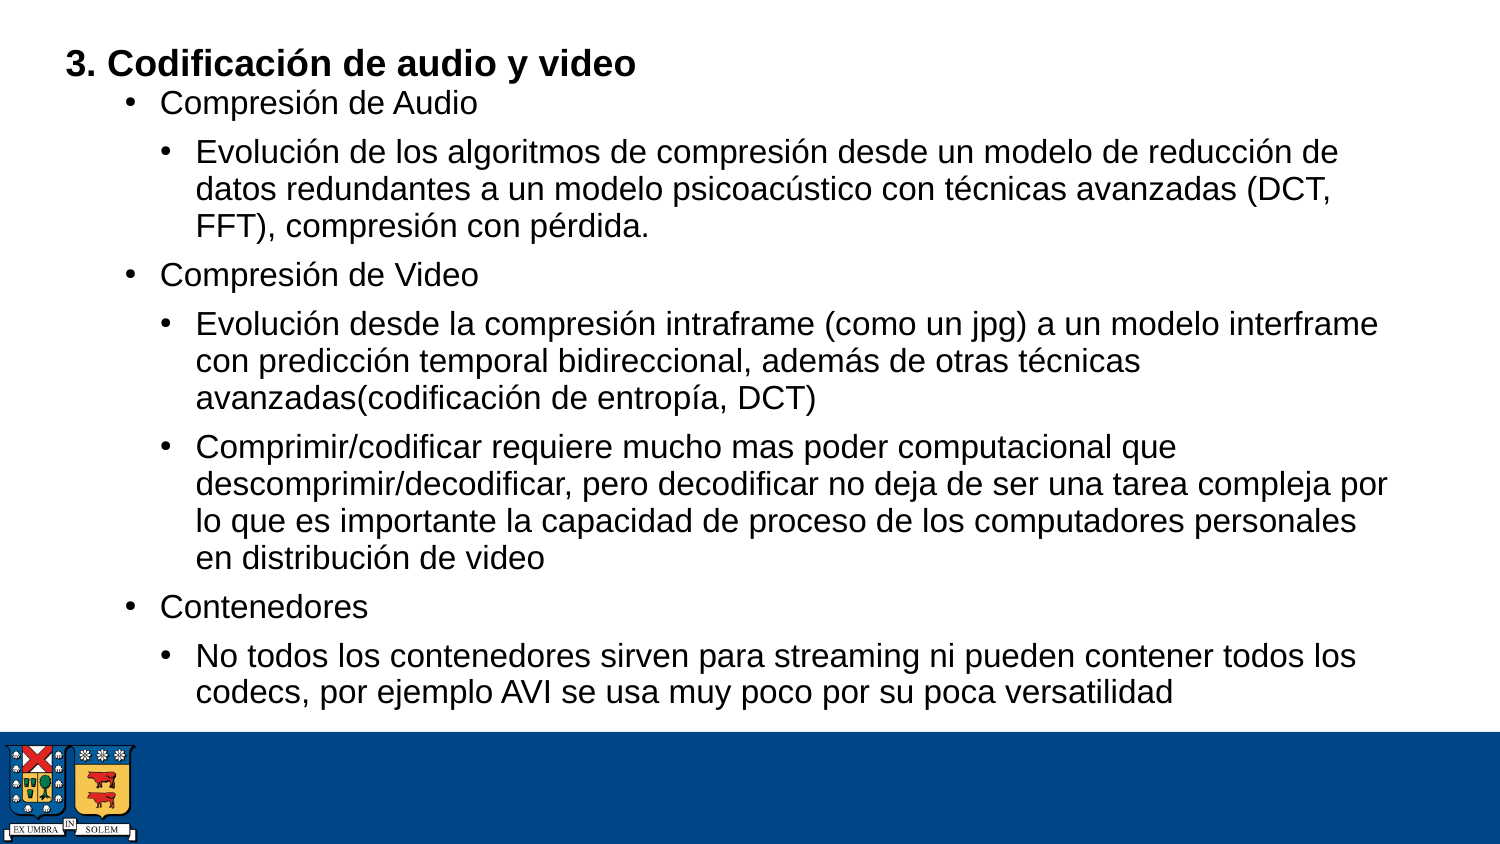

3. Codificación de audio y video
Compresión de Audio
Evolución de los algoritmos de compresión desde un modelo de reducción de datos redundantes a un modelo psicoacústico con técnicas avanzadas (DCT, FFT), compresión con pérdida.
Compresión de Video
Evolución desde la compresión intraframe (como un jpg) a un modelo interframe con predicción temporal bidireccional, además de otras técnicas avanzadas(codificación de entropía, DCT)
Comprimir/codificar requiere mucho mas poder computacional que descomprimir/decodificar, pero decodificar no deja de ser una tarea compleja por lo que es importante la capacidad de proceso de los computadores personales en distribución de video
Contenedores
No todos los contenedores sirven para streaming ni pueden contener todos los codecs, por ejemplo AVI se usa muy poco por su poca versatilidad